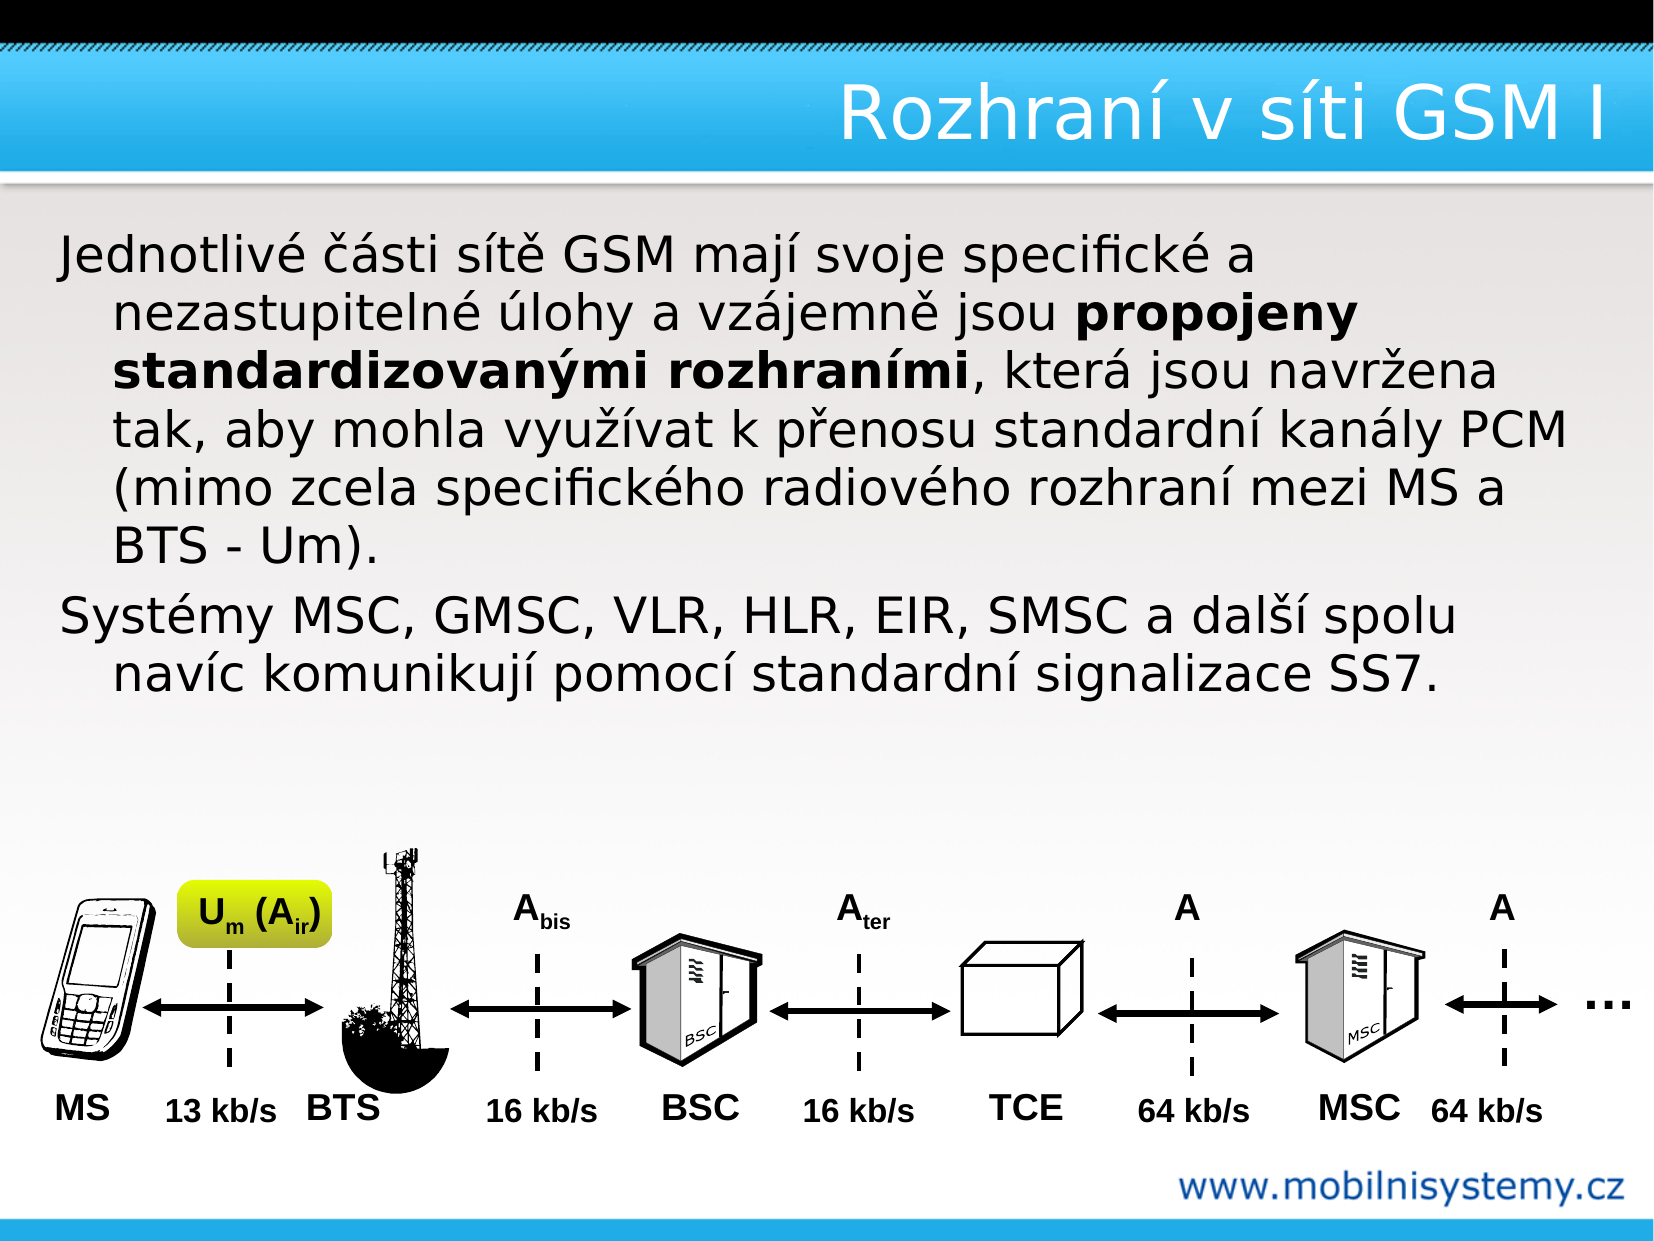

# Rozhraní v síti GSM I
Jednotlivé části sítě GSM mají svoje specifické a nezastupitelné úlohy a vzájemně jsou propojeny standardizovanými rozhraními, která jsou navržena tak, aby mohla využívat k přenosu standardní kanály PCM (mimo zcela specifického radiového rozhraní mezi MS a BTS - Um).
Systémy MSC, GMSC, VLR, HLR, EIR, SMSC a další spolu navíc komunikují pomocí standardní signalizace SS7.
Abis
Ater
A
A
Um (Air)
…
MS
BTS
BSC
TCE
MSC
13 kb/s
16 kb/s
16 kb/s
64 kb/s
64 kb/s